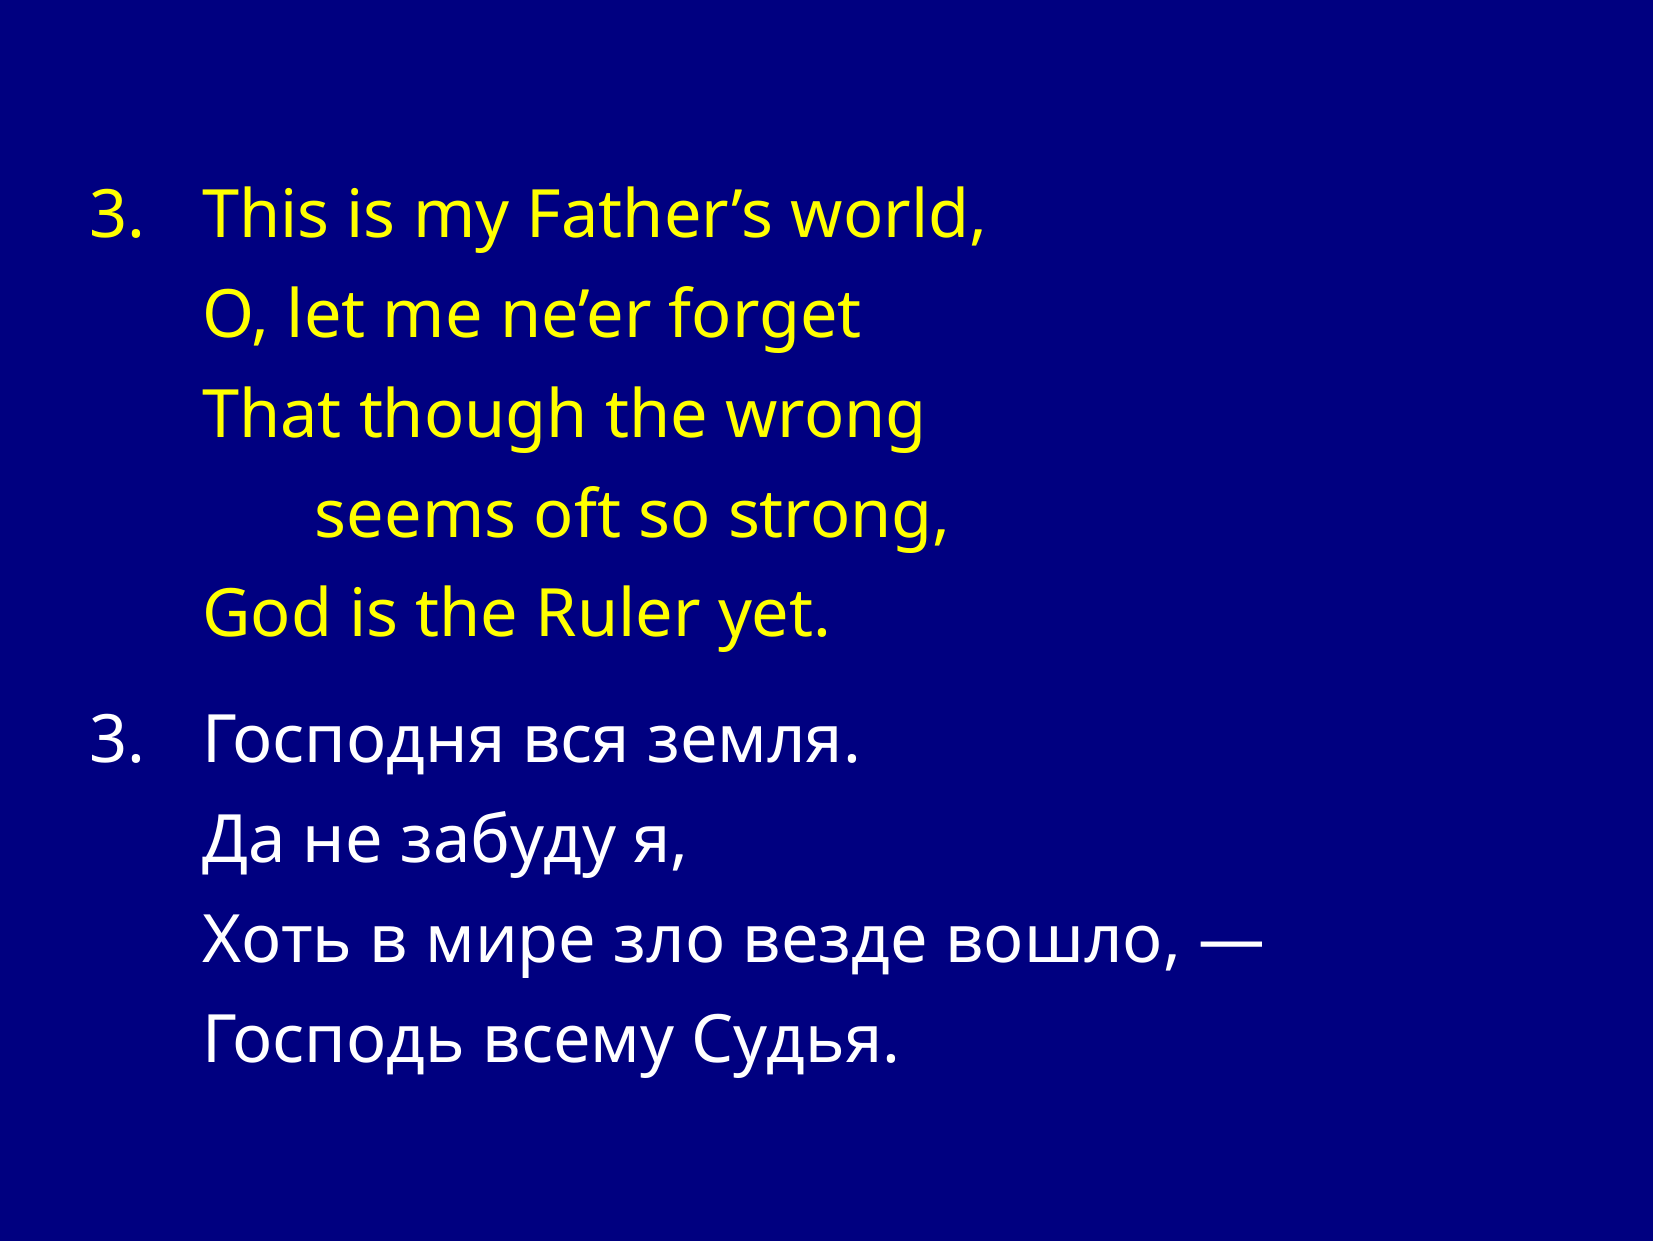

3.	This is my Father’s world,
	O, let me ne’er forget
	That though the wrong
		seems oft so strong,
	God is the Ruler yet.
3.	Господня вся земля.
	Да не забуду я,
	Хоть в мире зло везде вошло, —
	Господь всему Судья.